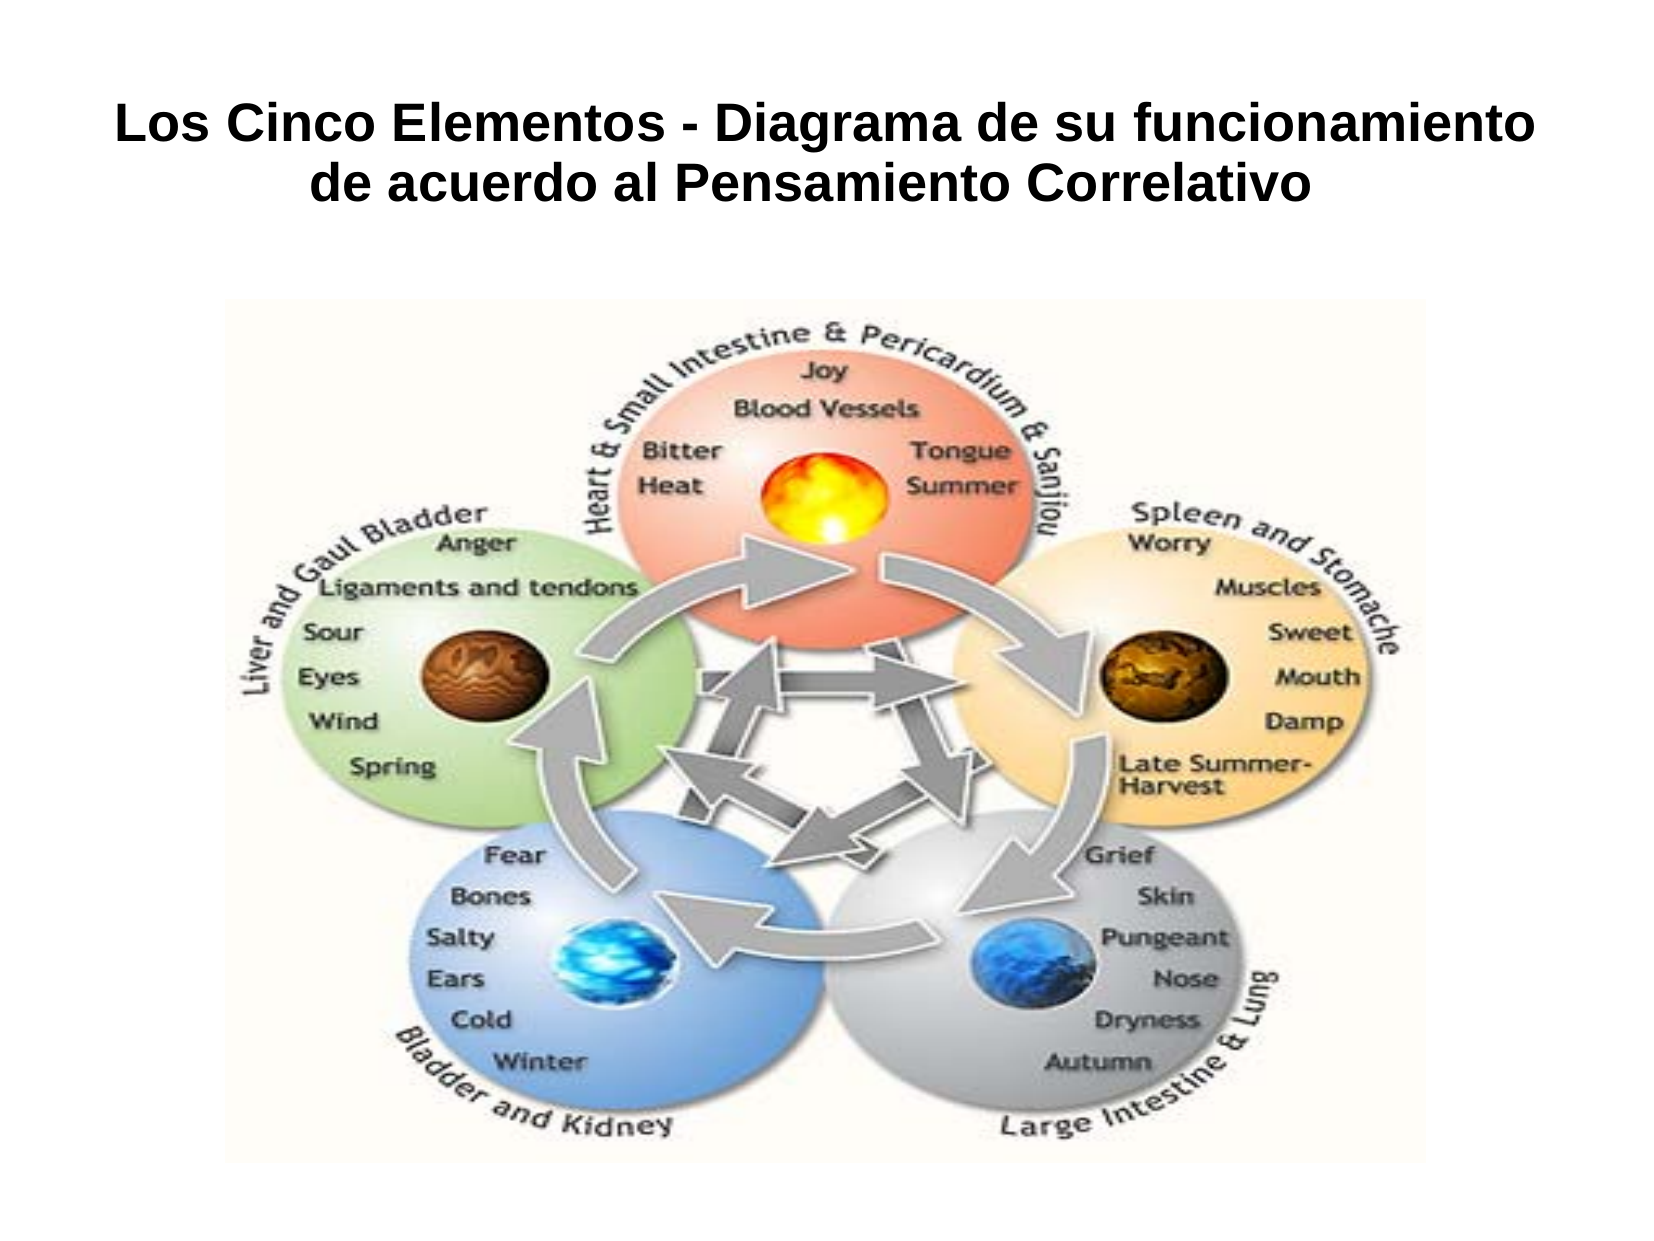

# Los Cinco Elementos - Diagrama de su funcionamiento de acuerdo al Pensamiento Correlativo